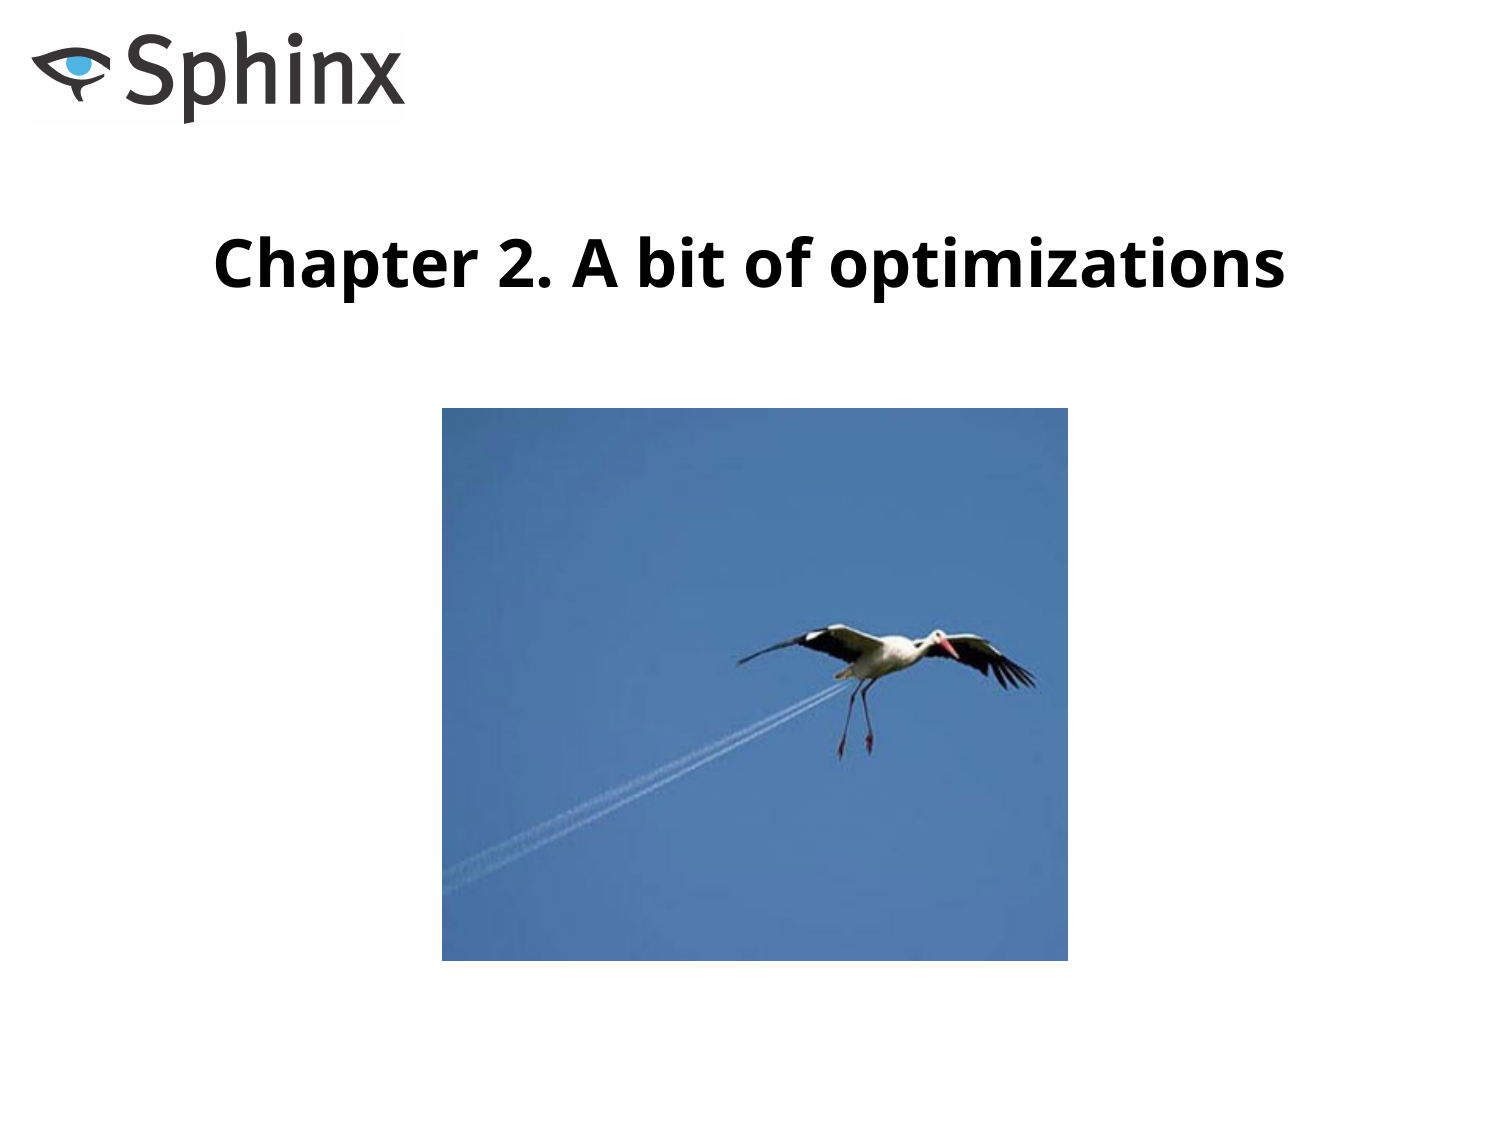

# Chapter 2. A bit of optimizations